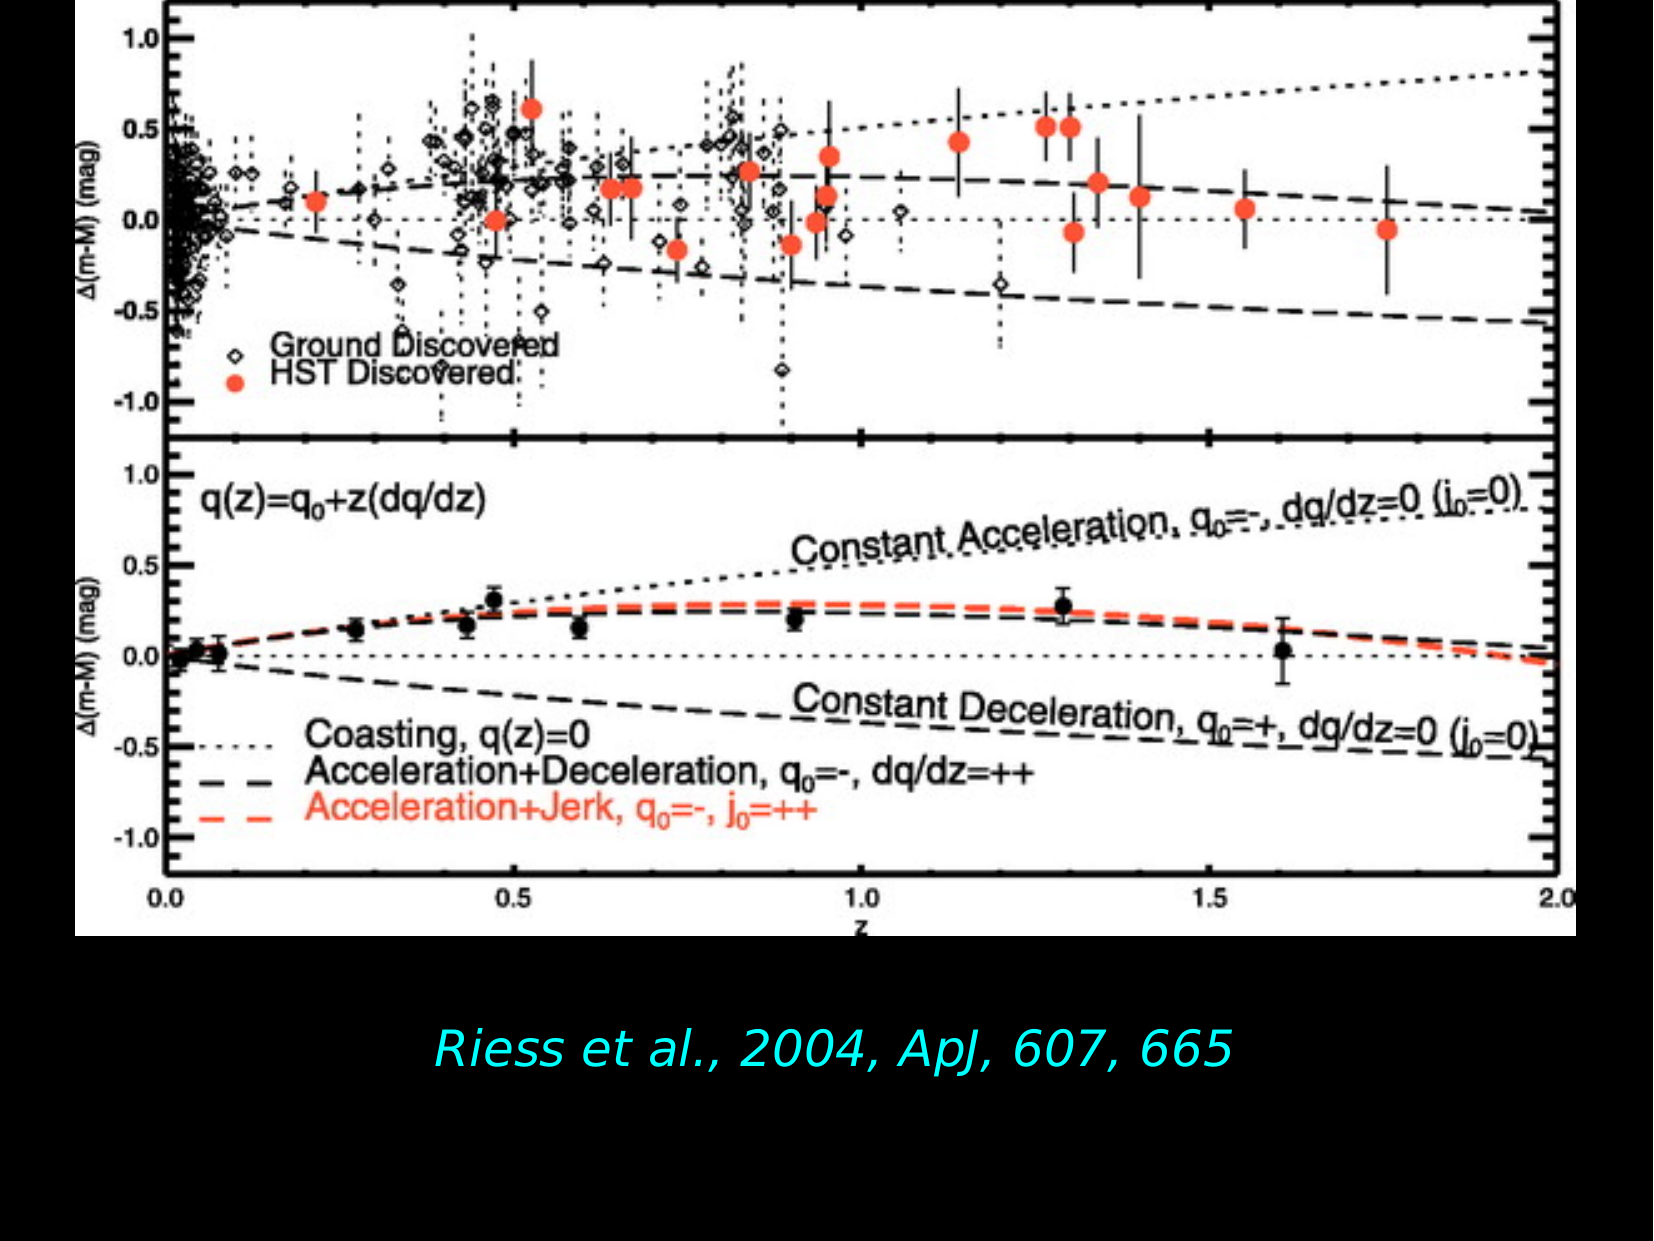

Riess et al., 2004, ApJ, 607, 665